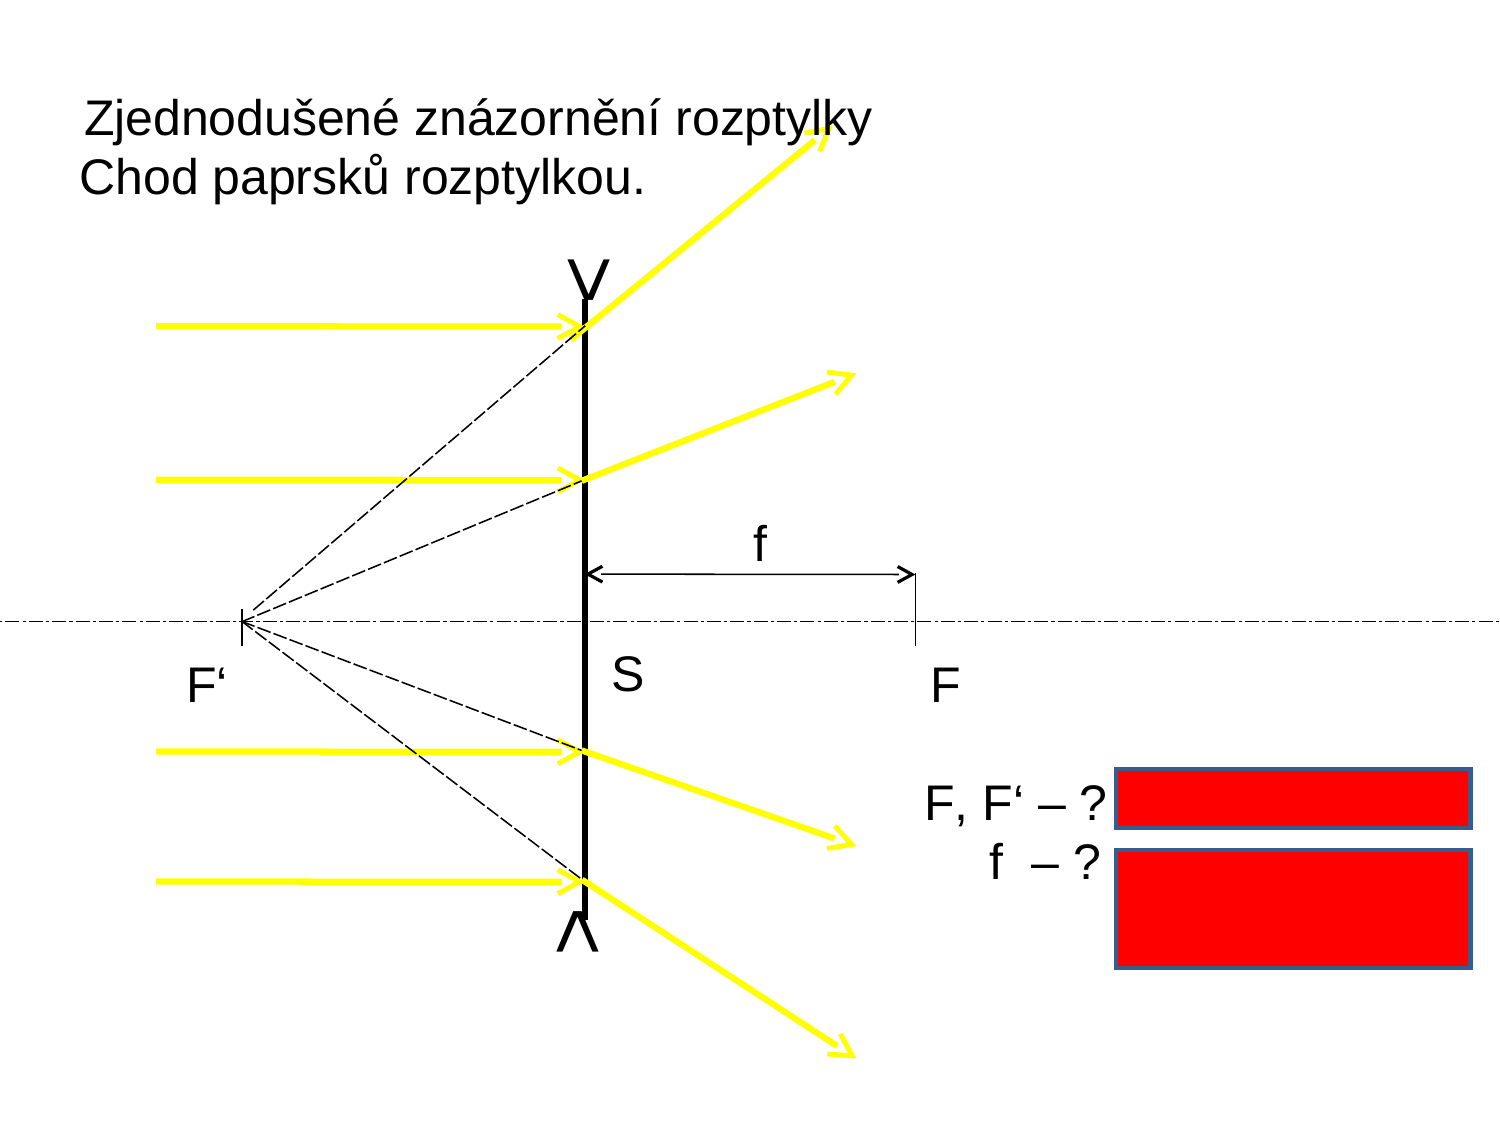

Zjednodušené znázornění rozptylky
Chod paprsků rozptylkou.
<
f
S
F‘
F
F, F‘ – ?
ohniska
f – ?
ohnisková
vzdálenost
<